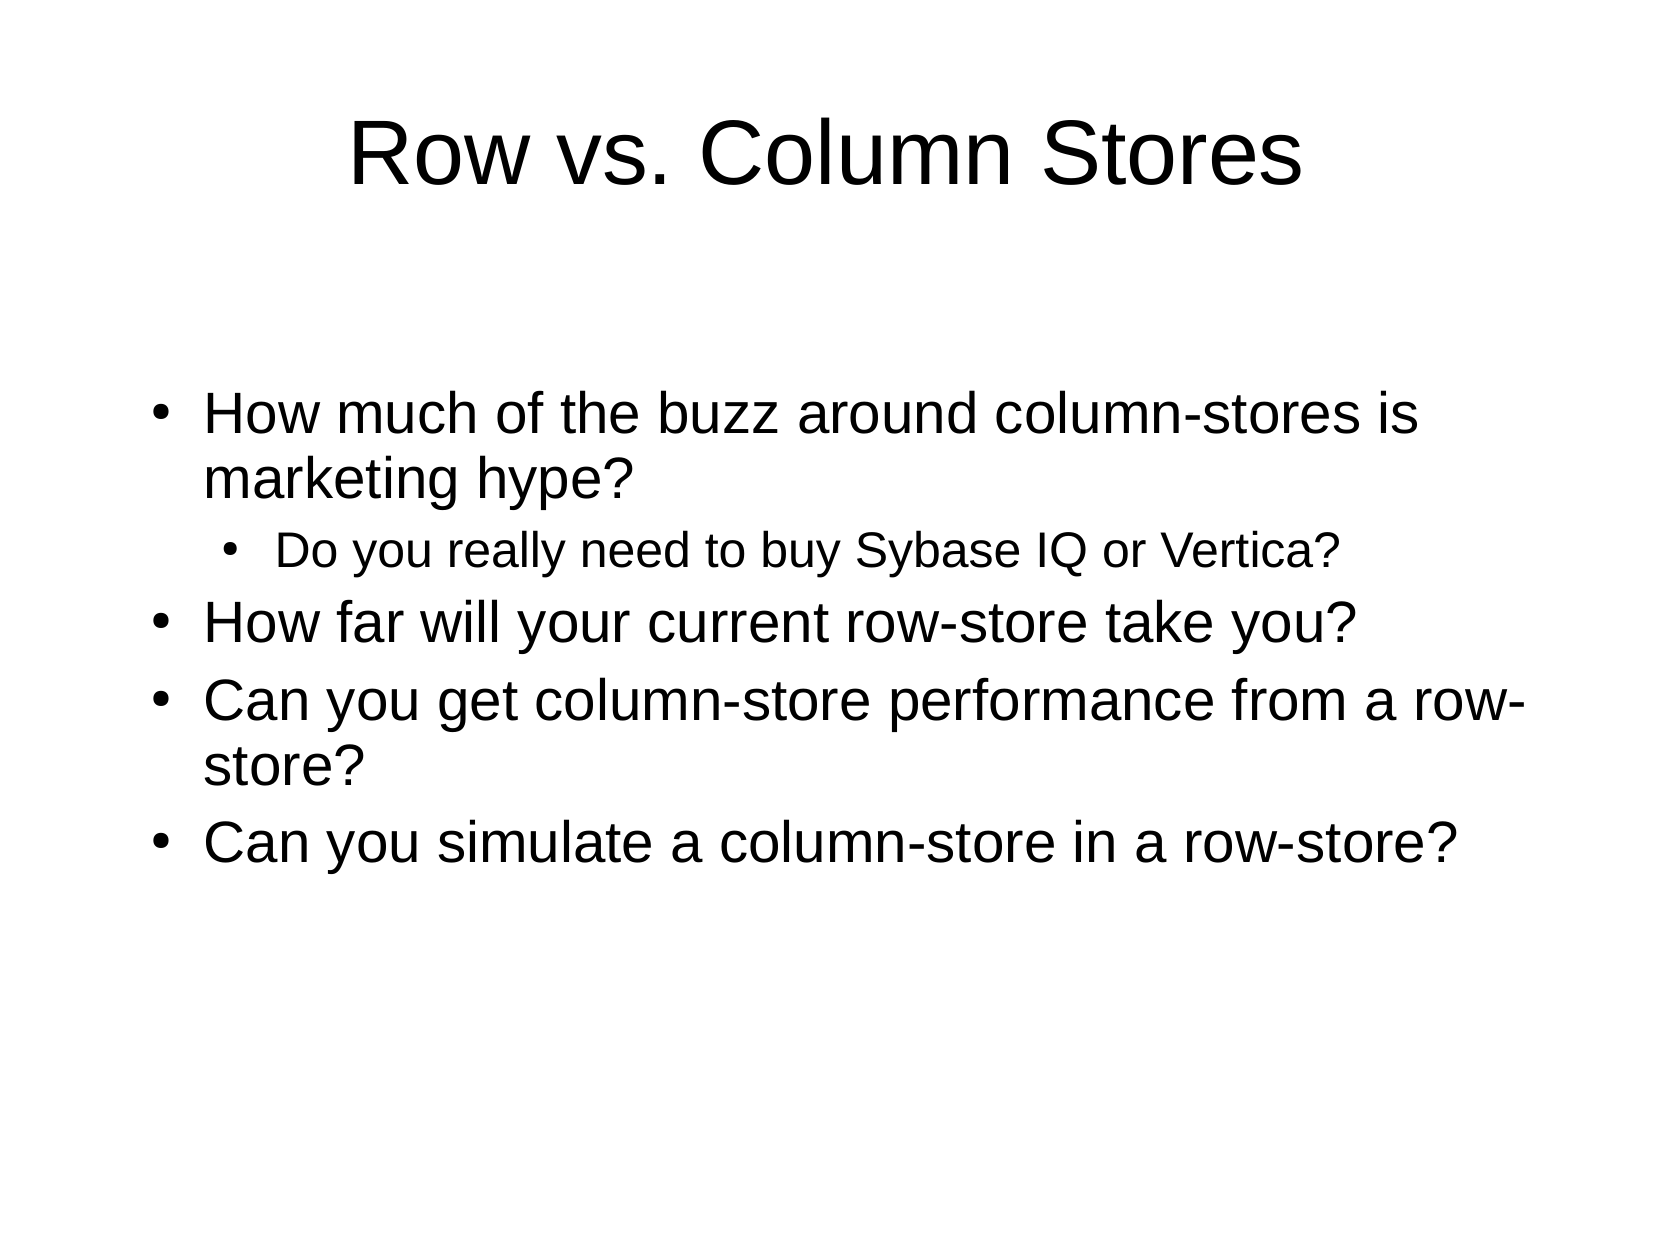

# Row vs. Column Stores
How much of the buzz around column-stores is marketing hype?
Do you really need to buy Sybase IQ or Vertica?
How far will your current row-store take you?
Can you get column-store performance from a row-store?
Can you simulate a column-store in a row-store?